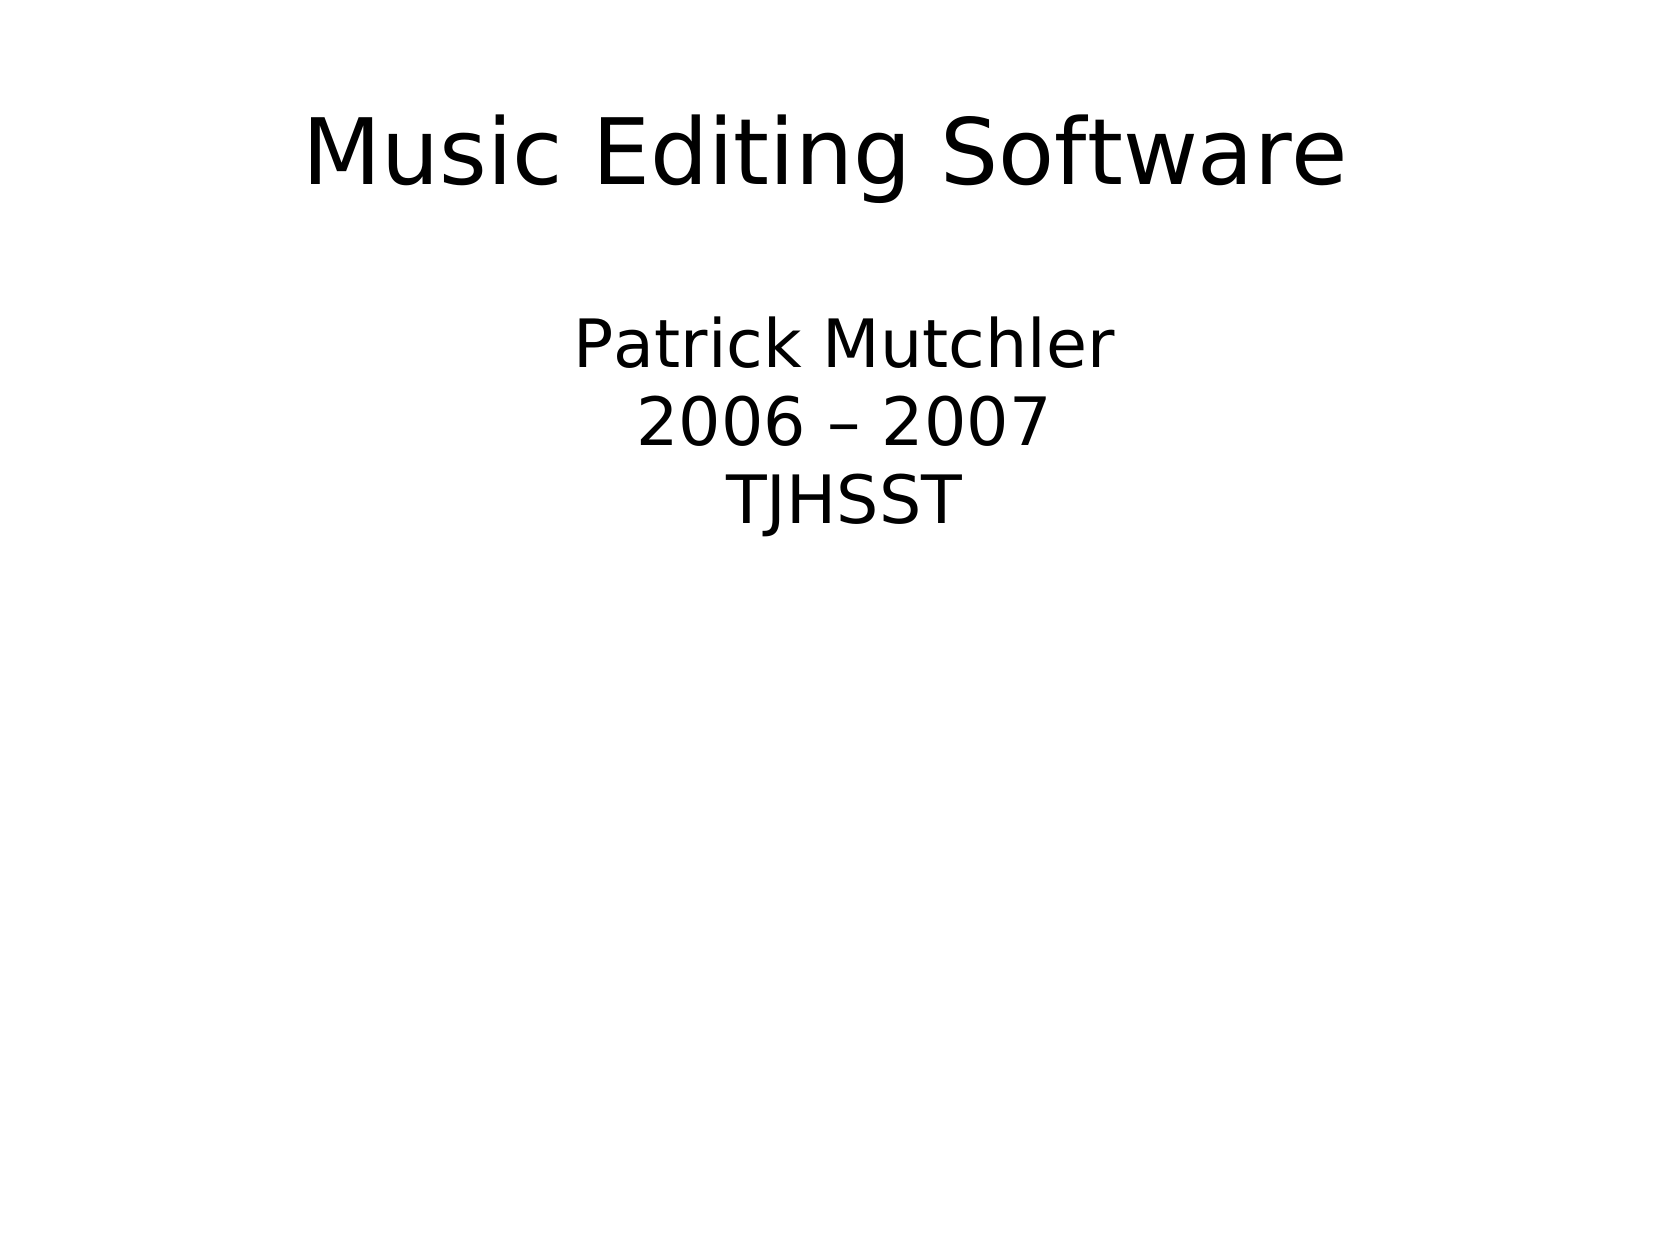

# Music Editing Software
Patrick Mutchler
2006 – 2007
TJHSST